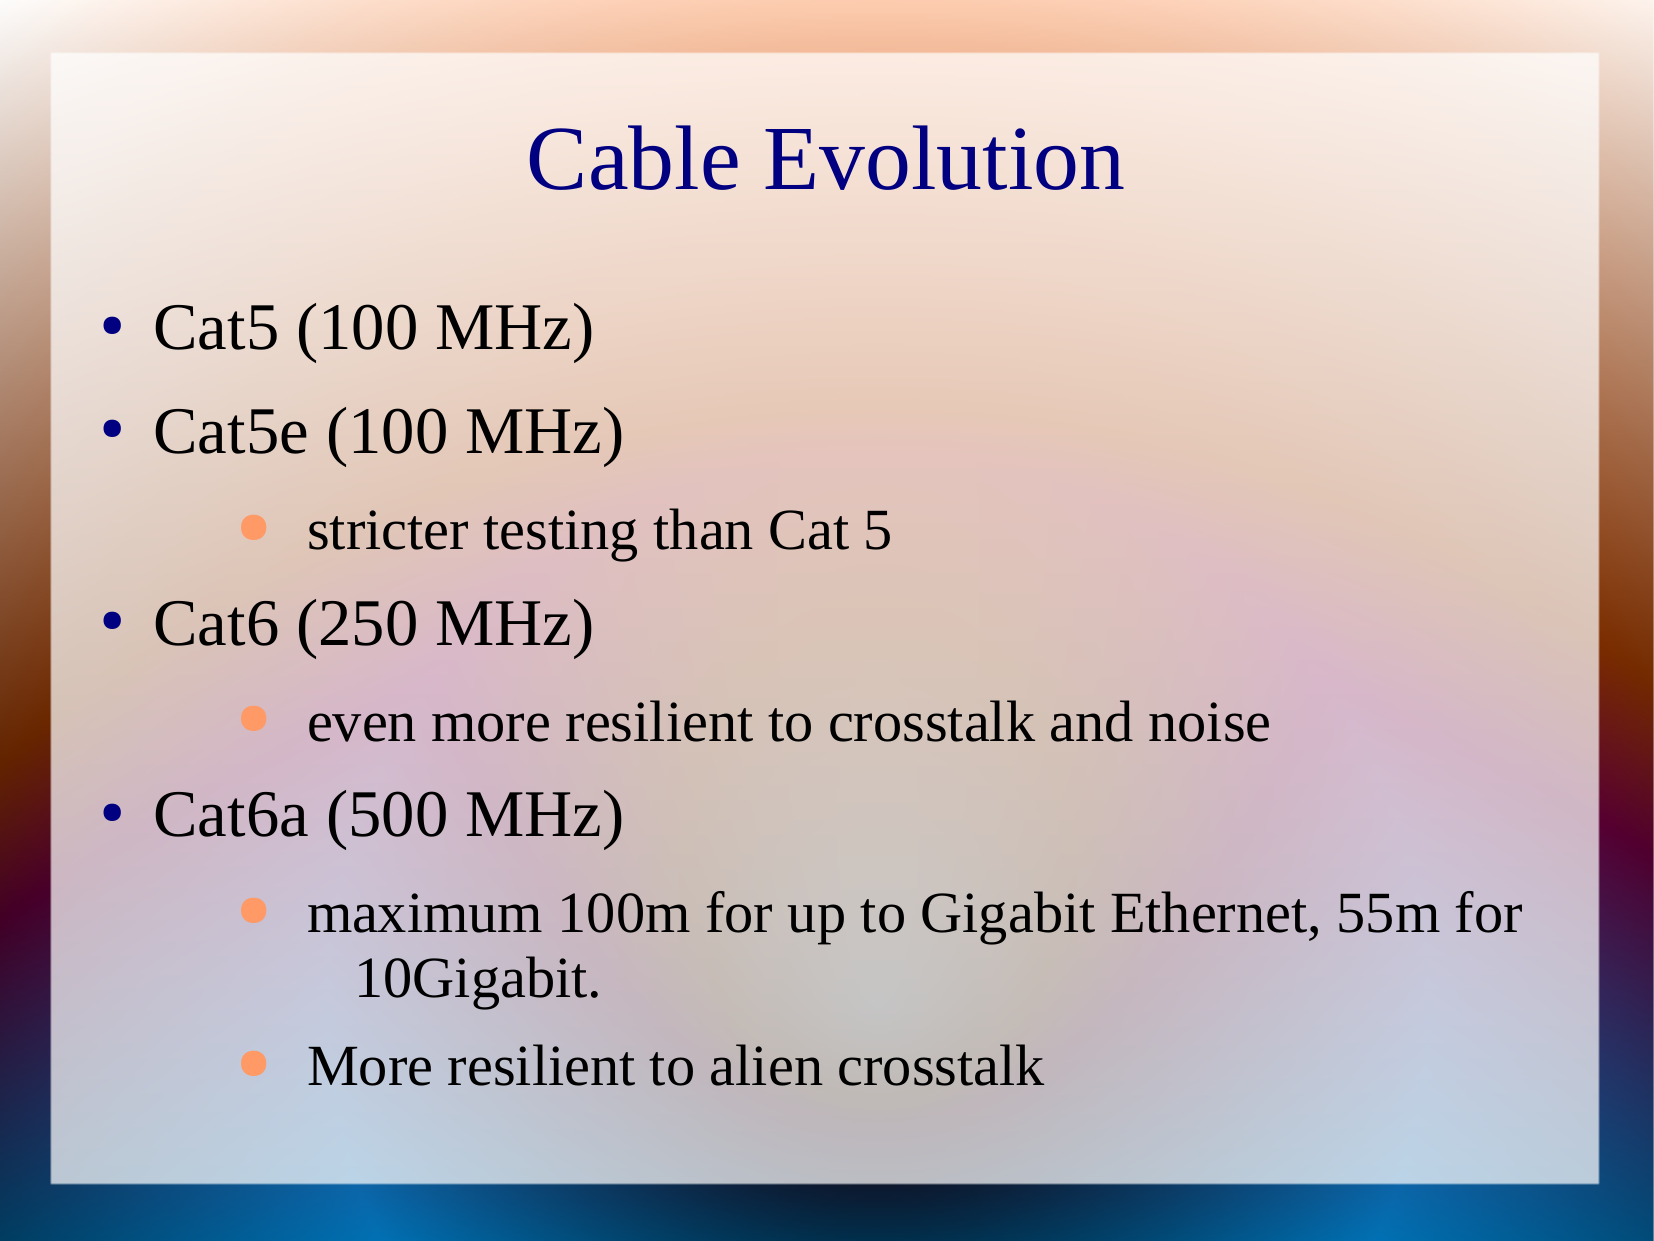

# Cable Evolution
Cat5 (100 MHz)
Cat5e (100 MHz)
stricter testing than Cat 5
Cat6 (250 MHz)
even more resilient to crosstalk and noise
Cat6a (500 MHz)
maximum 100m for up to Gigabit Ethernet, 55m for 10Gigabit.
More resilient to alien crosstalk